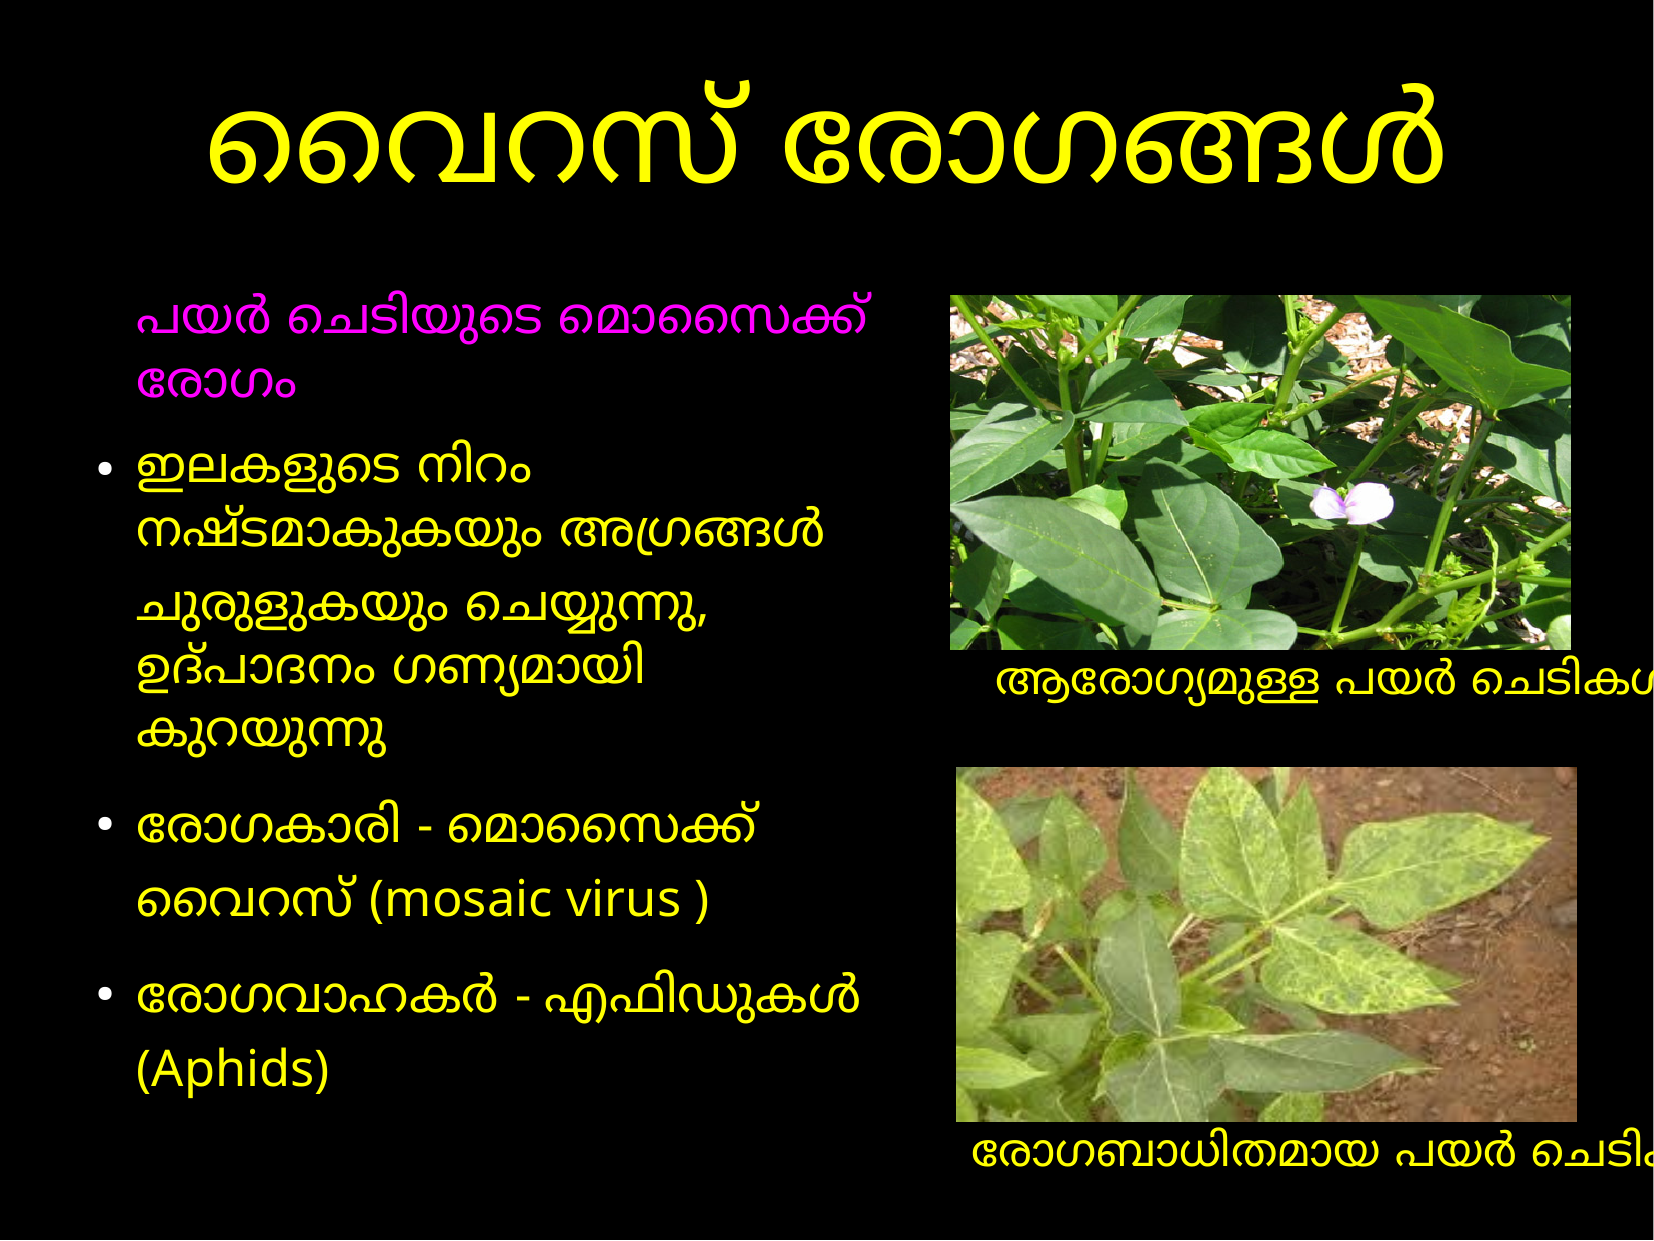

# വൈറസ് രോഗങ്ങള്‍
പയര്‍ ചെടിയുടെ മൊസൈക്ക് രോഗം
ഇലകളുടെ നിറം നഷ്ടമാകുകയും അഗ്രങ്ങള്‍ ചുരുളുകയും ചെയ്യുന്നു, ഉദ്പാദനം ഗണ്യമായി കുറയുന്നു
രോഗകാരി - മൊസൈക്ക് വൈറസ് (mosaic virus )
രോഗവാഹകര്‍ - എഫിഡുകള്‍ (Aphids)
ആരോഗ്യമുള്ള പയര്‍ ചെടികള്‍
രോഗബാധിതമായ പയര്‍ ചെടികള്‍